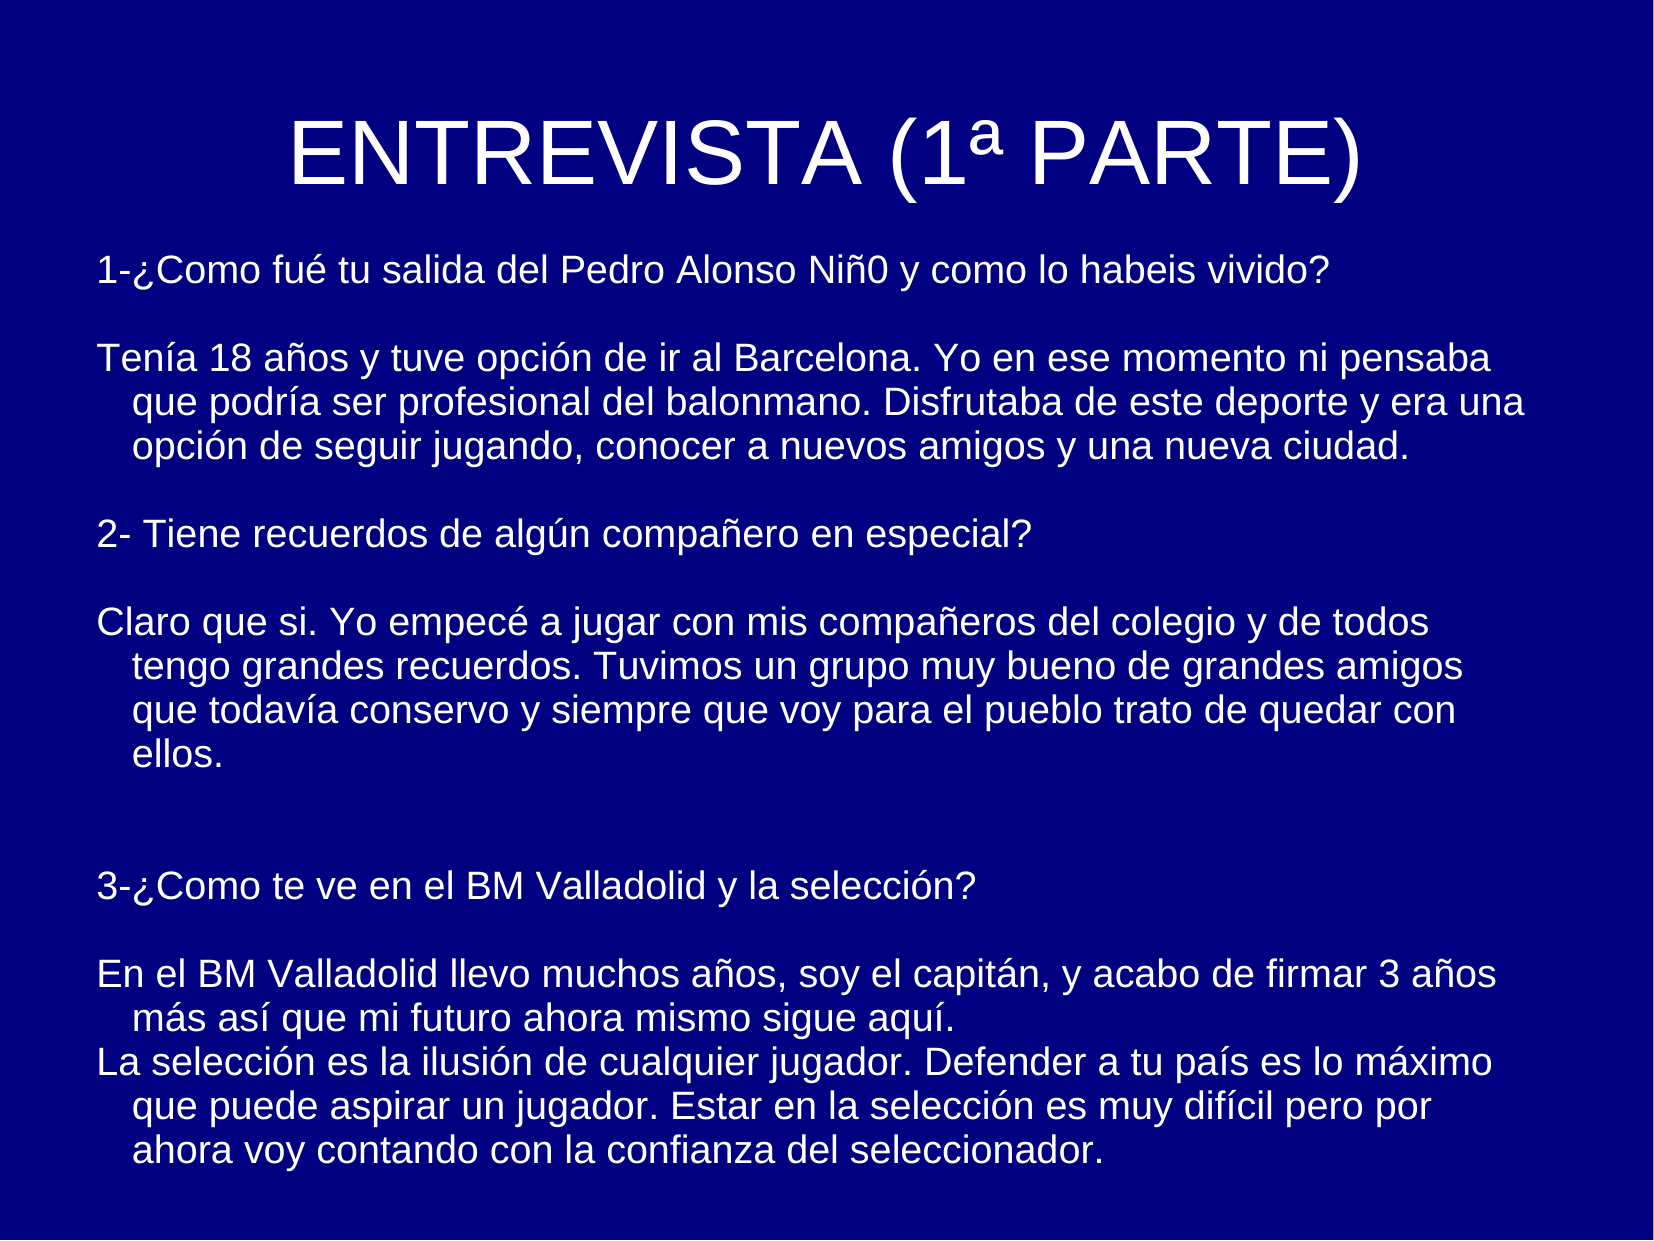

# ENTREVISTA (1ª PARTE)
1-¿Como fué tu salida del Pedro Alonso Niñ0 y como lo habeis vivido?
Tenía 18 años y tuve opción de ir al Barcelona. Yo en ese momento ni pensaba que podría ser profesional del balonmano. Disfrutaba de este deporte y era una opción de seguir jugando, conocer a nuevos amigos y una nueva ciudad.
2- Tiene recuerdos de algún compañero en especial?
Claro que si. Yo empecé a jugar con mis compañeros del colegio y de todos tengo grandes recuerdos. Tuvimos un grupo muy bueno de grandes amigos que todavía conservo y siempre que voy para el pueblo trato de quedar con ellos.
3-¿Como te ve en el BM Valladolid y la selección?
En el BM Valladolid llevo muchos años, soy el capitán, y acabo de firmar 3 años más así que mi futuro ahora mismo sigue aquí.
La selección es la ilusión de cualquier jugador. Defender a tu país es lo máximo que puede aspirar un jugador. Estar en la selección es muy difícil pero por ahora voy contando con la confianza del seleccionador.